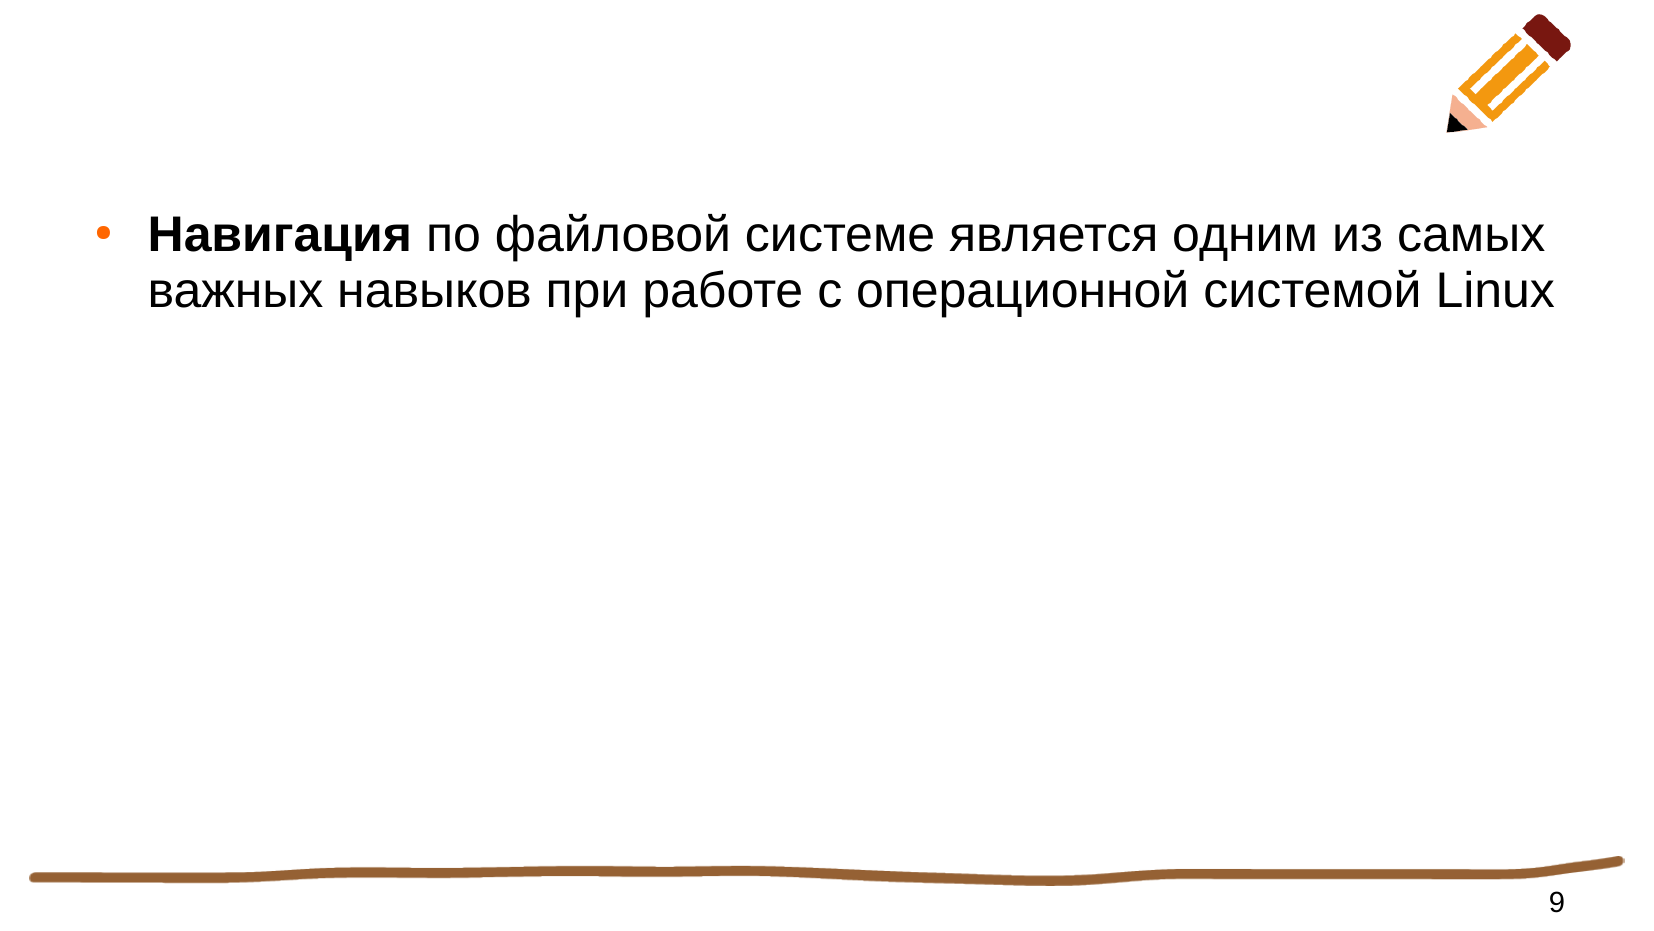

#
Навигация по файловой системе является одним из самых важных навыков при работе с операционной системой Linux
9